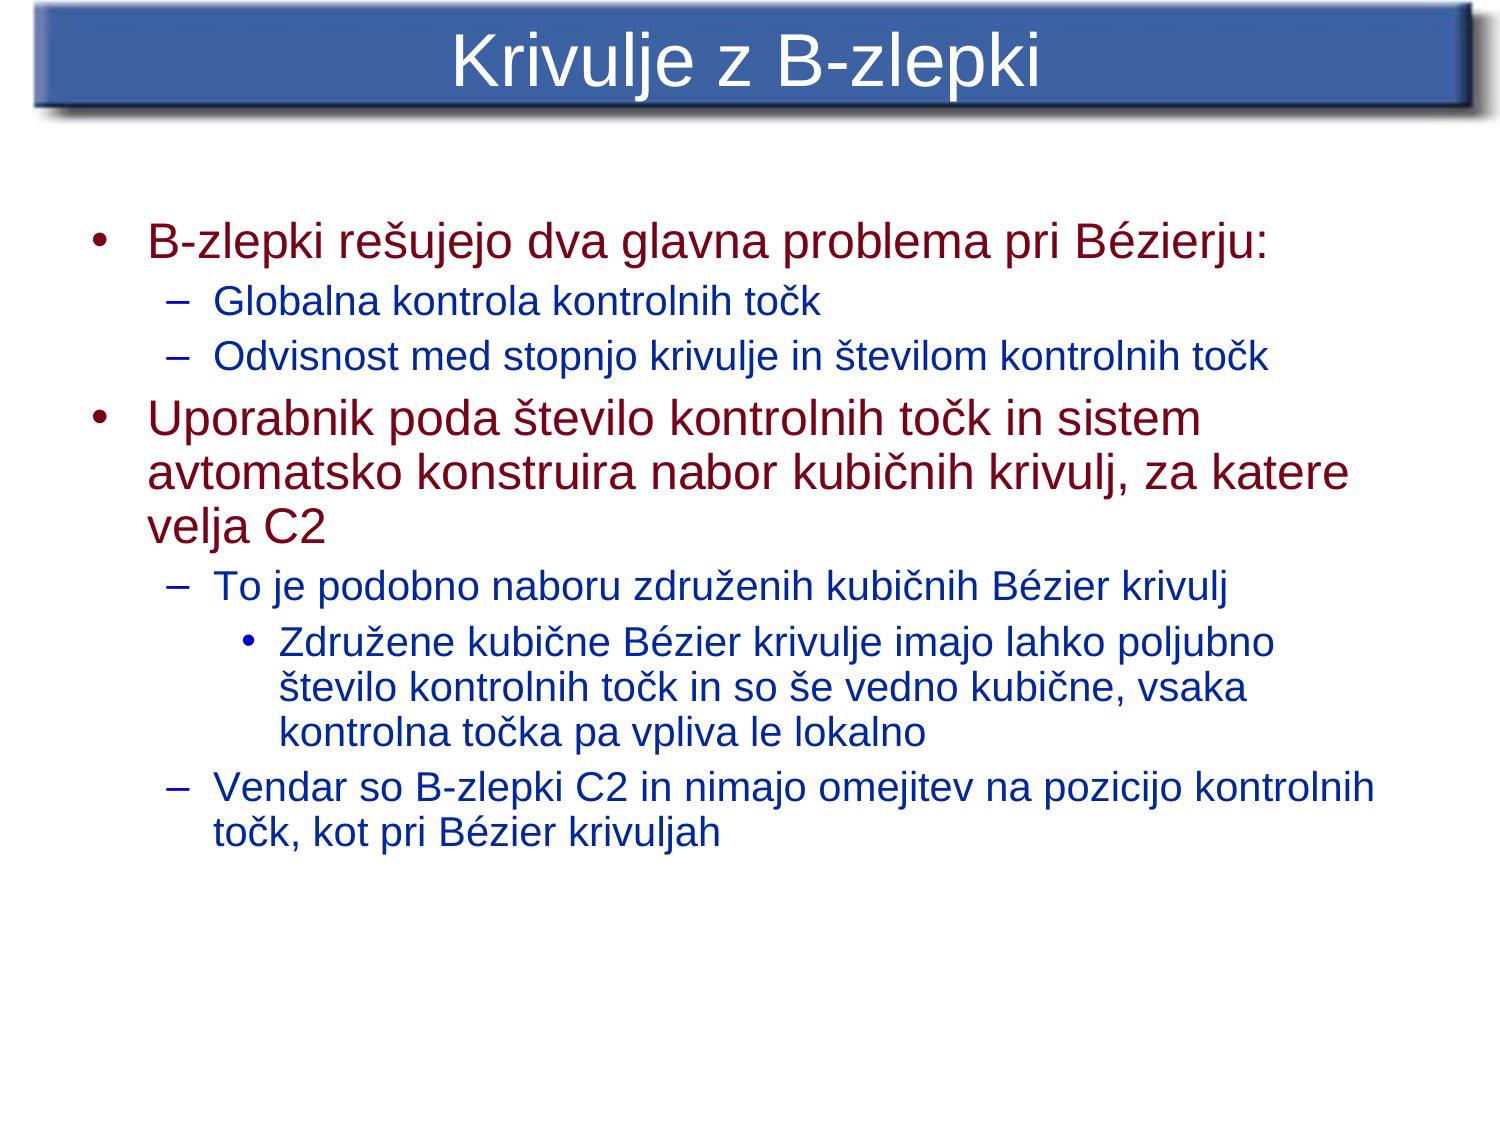

# Krivulje z B-zlepki
B-zlepki rešujejo dva glavna problema pri Bézierju:
Globalna kontrola kontrolnih točk
Odvisnost med stopnjo krivulje in številom kontrolnih točk
Uporabnik poda število kontrolnih točk in sistem avtomatsko konstruira nabor kubičnih krivulj, za katere velja C2
To je podobno naboru združenih kubičnih Bézier krivulj
Združene kubične Bézier krivulje imajo lahko poljubno število kontrolnih točk in so še vedno kubične, vsaka kontrolna točka pa vpliva le lokalno
Vendar so B-zlepki C2 in nimajo omejitev na pozicijo kontrolnih točk, kot pri Bézier krivuljah